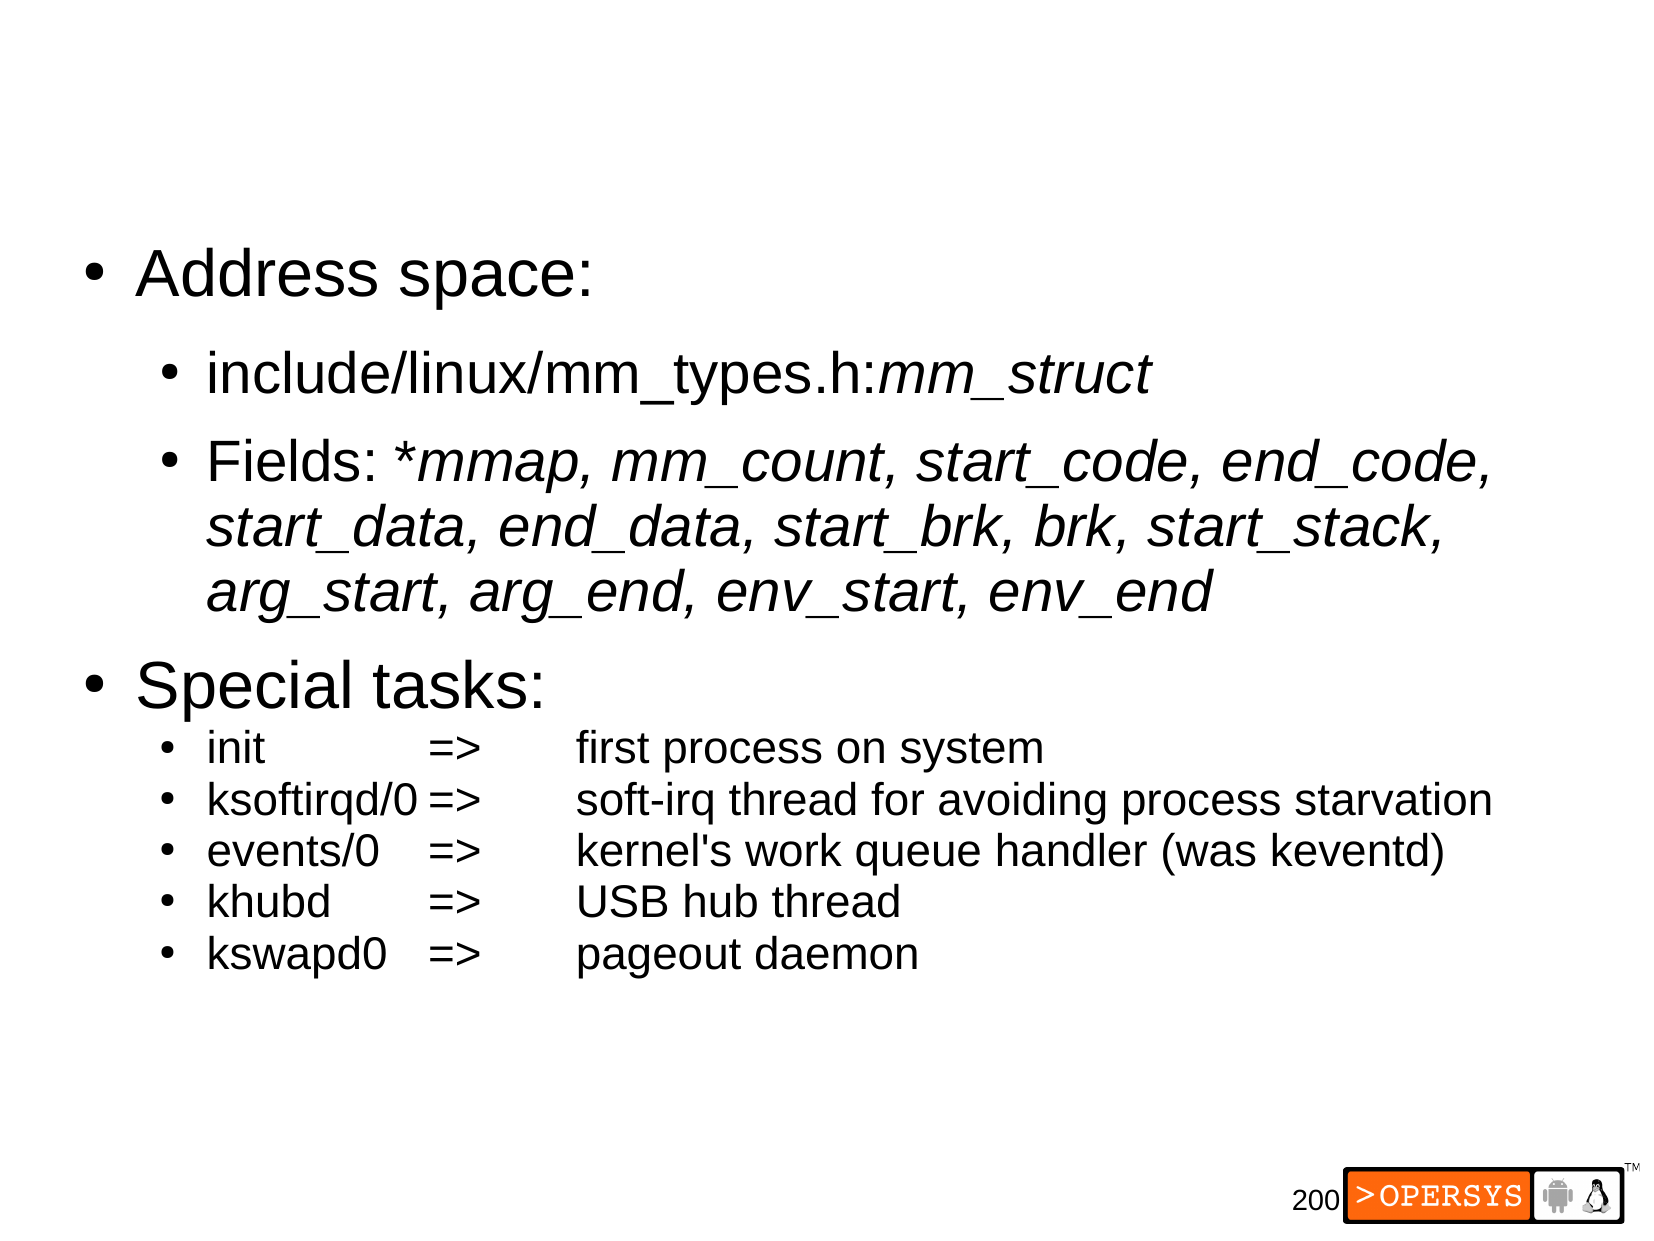

# Address space:
include/linux/mm_types.h:mm_struct
Fields: *mmap, mm_count, start_code, end_code, start_data, end_data, start_brk, brk, start_stack, arg_start, arg_end, env_start, env_end
Special tasks:
init			=>		first process on system
ksoftirqd/0	=>		soft-irq thread for avoiding process starvation
events/0 	=>		kernel's work queue handler (was keventd)
khubd		=>		USB hub thread
kswapd0	=>		pageout daemon